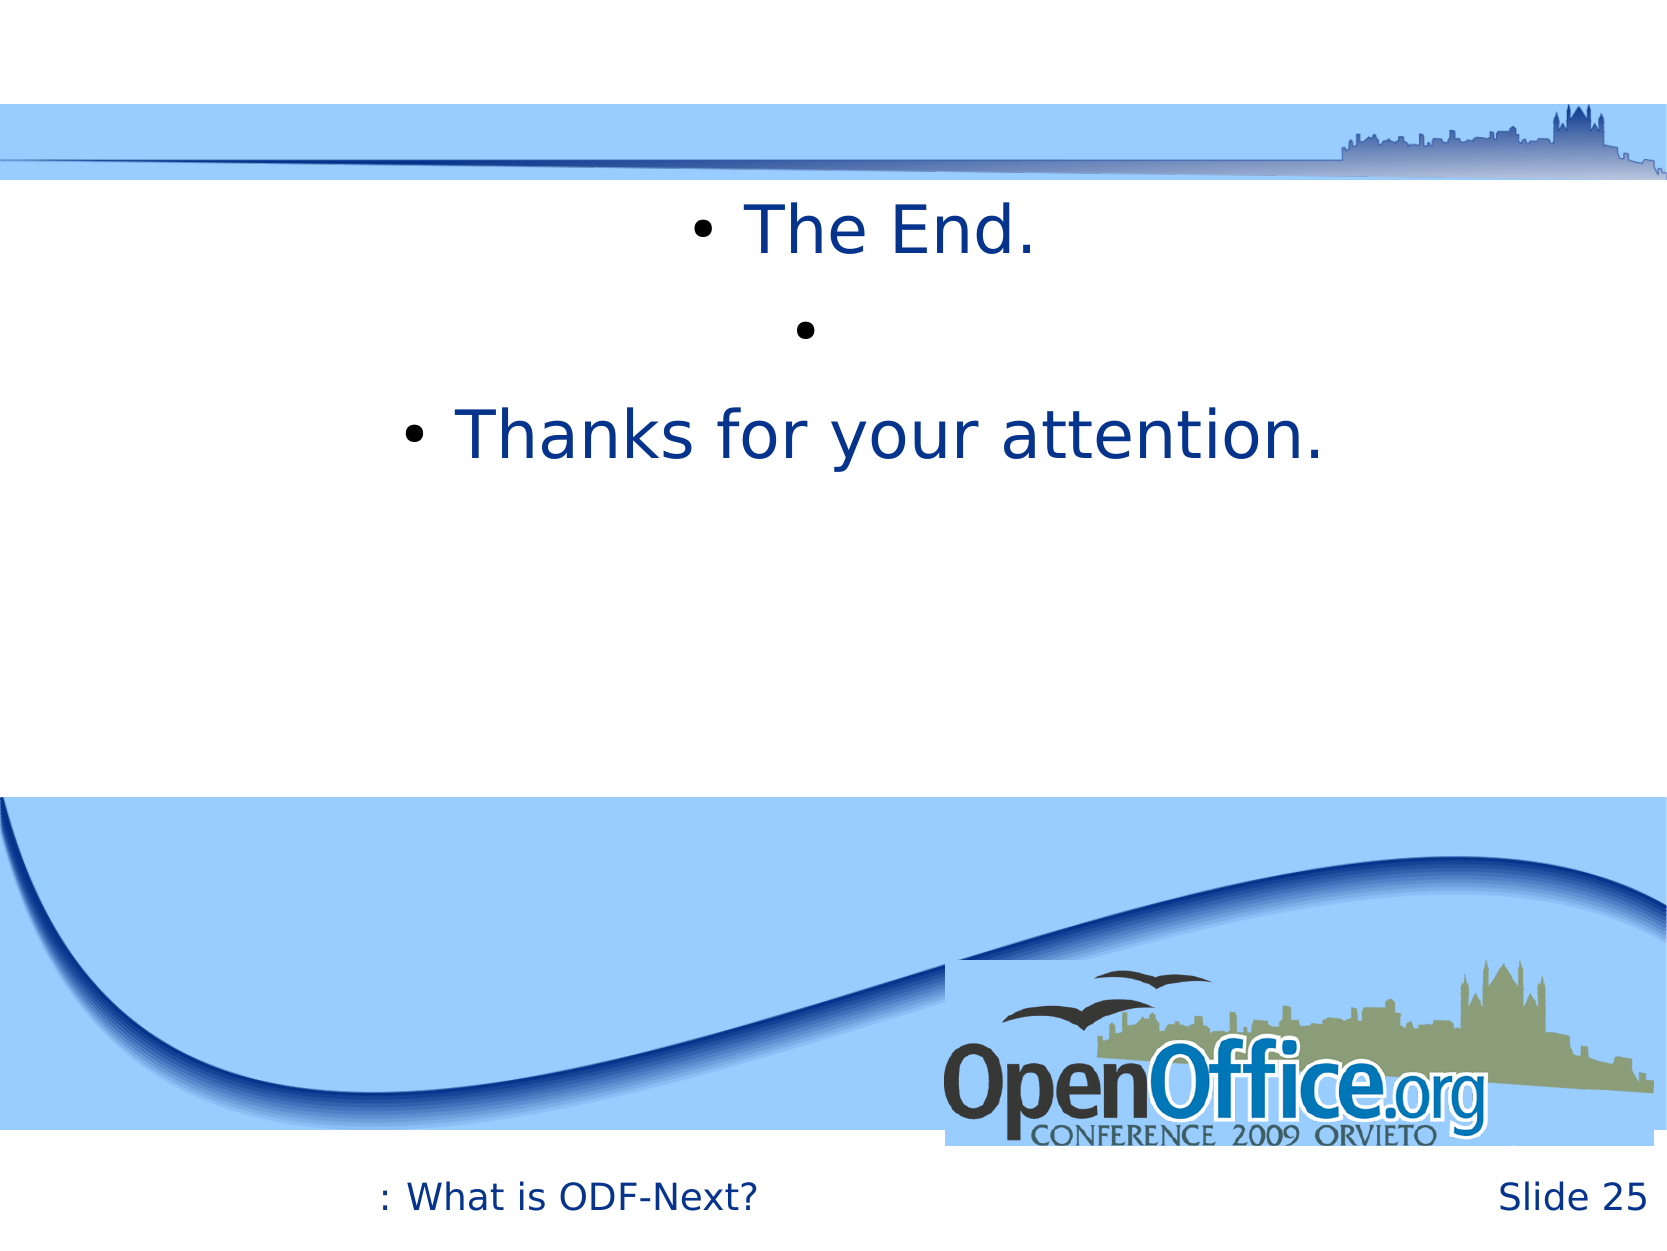

#
The End.
Thanks for your attention.
What is ODF-Next?
25